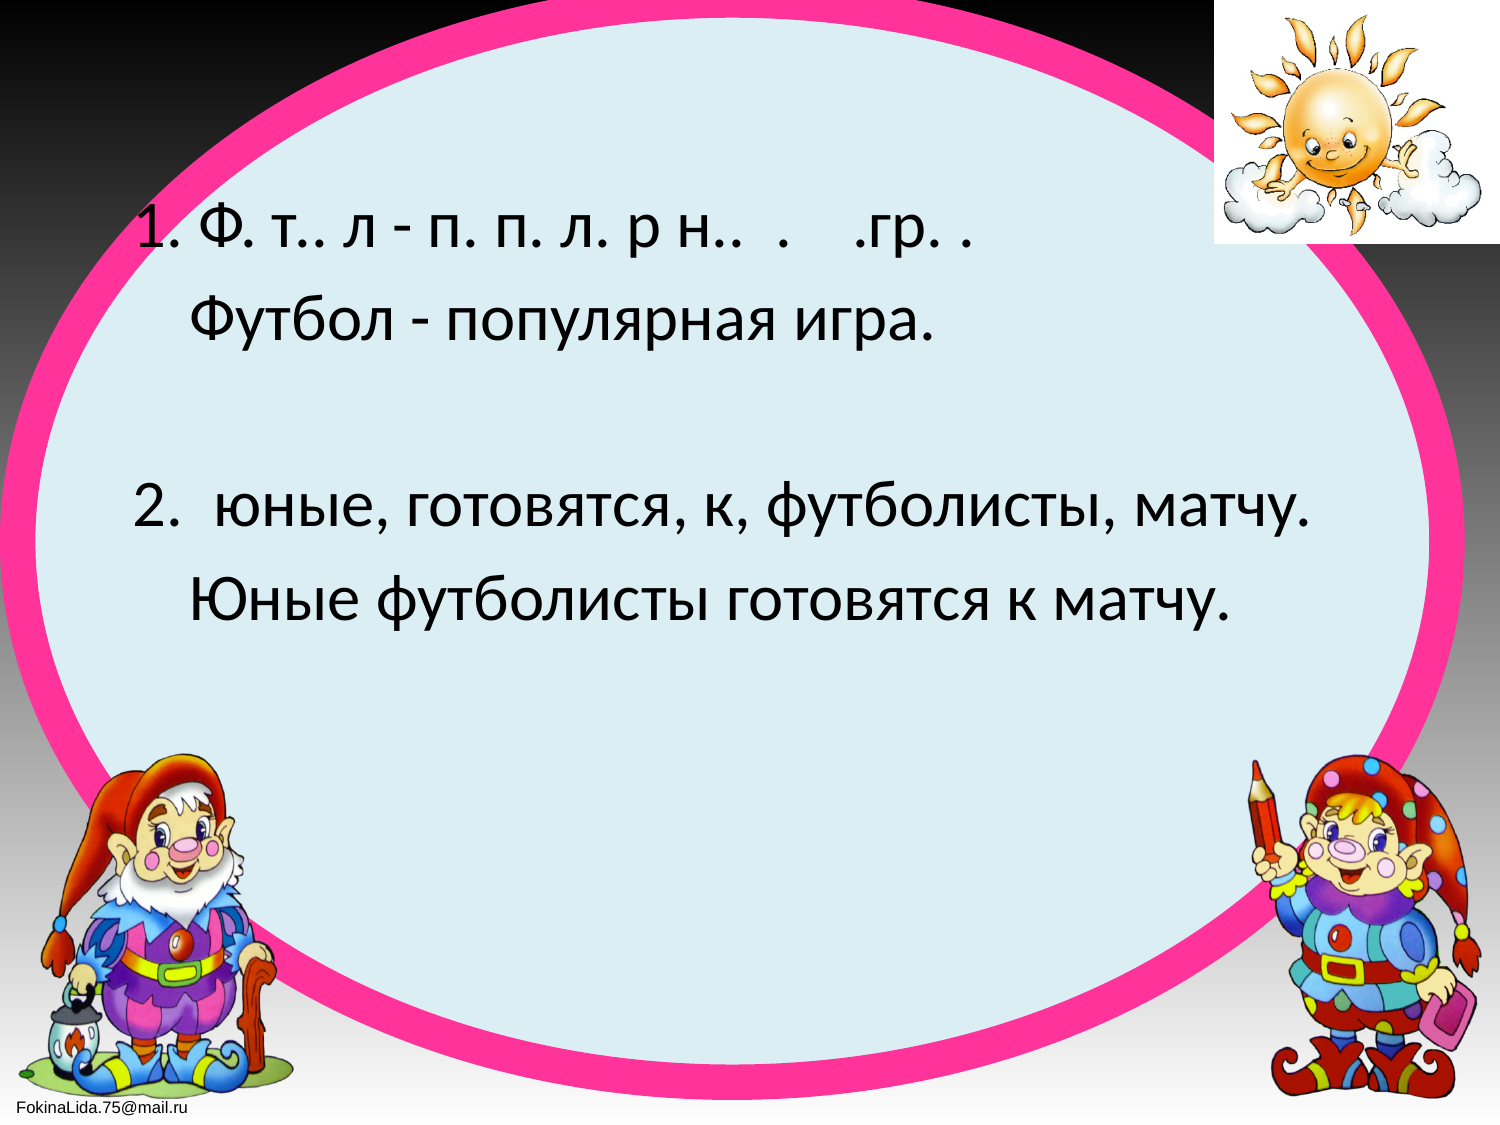

# 1. Ф. т.. л - п. п. л. р н.. . .гр. .
Футбол - популярная игра.
2. юные, готовятся, к, футболисты, матчу.
Юные футболисты готовятся к матчу.